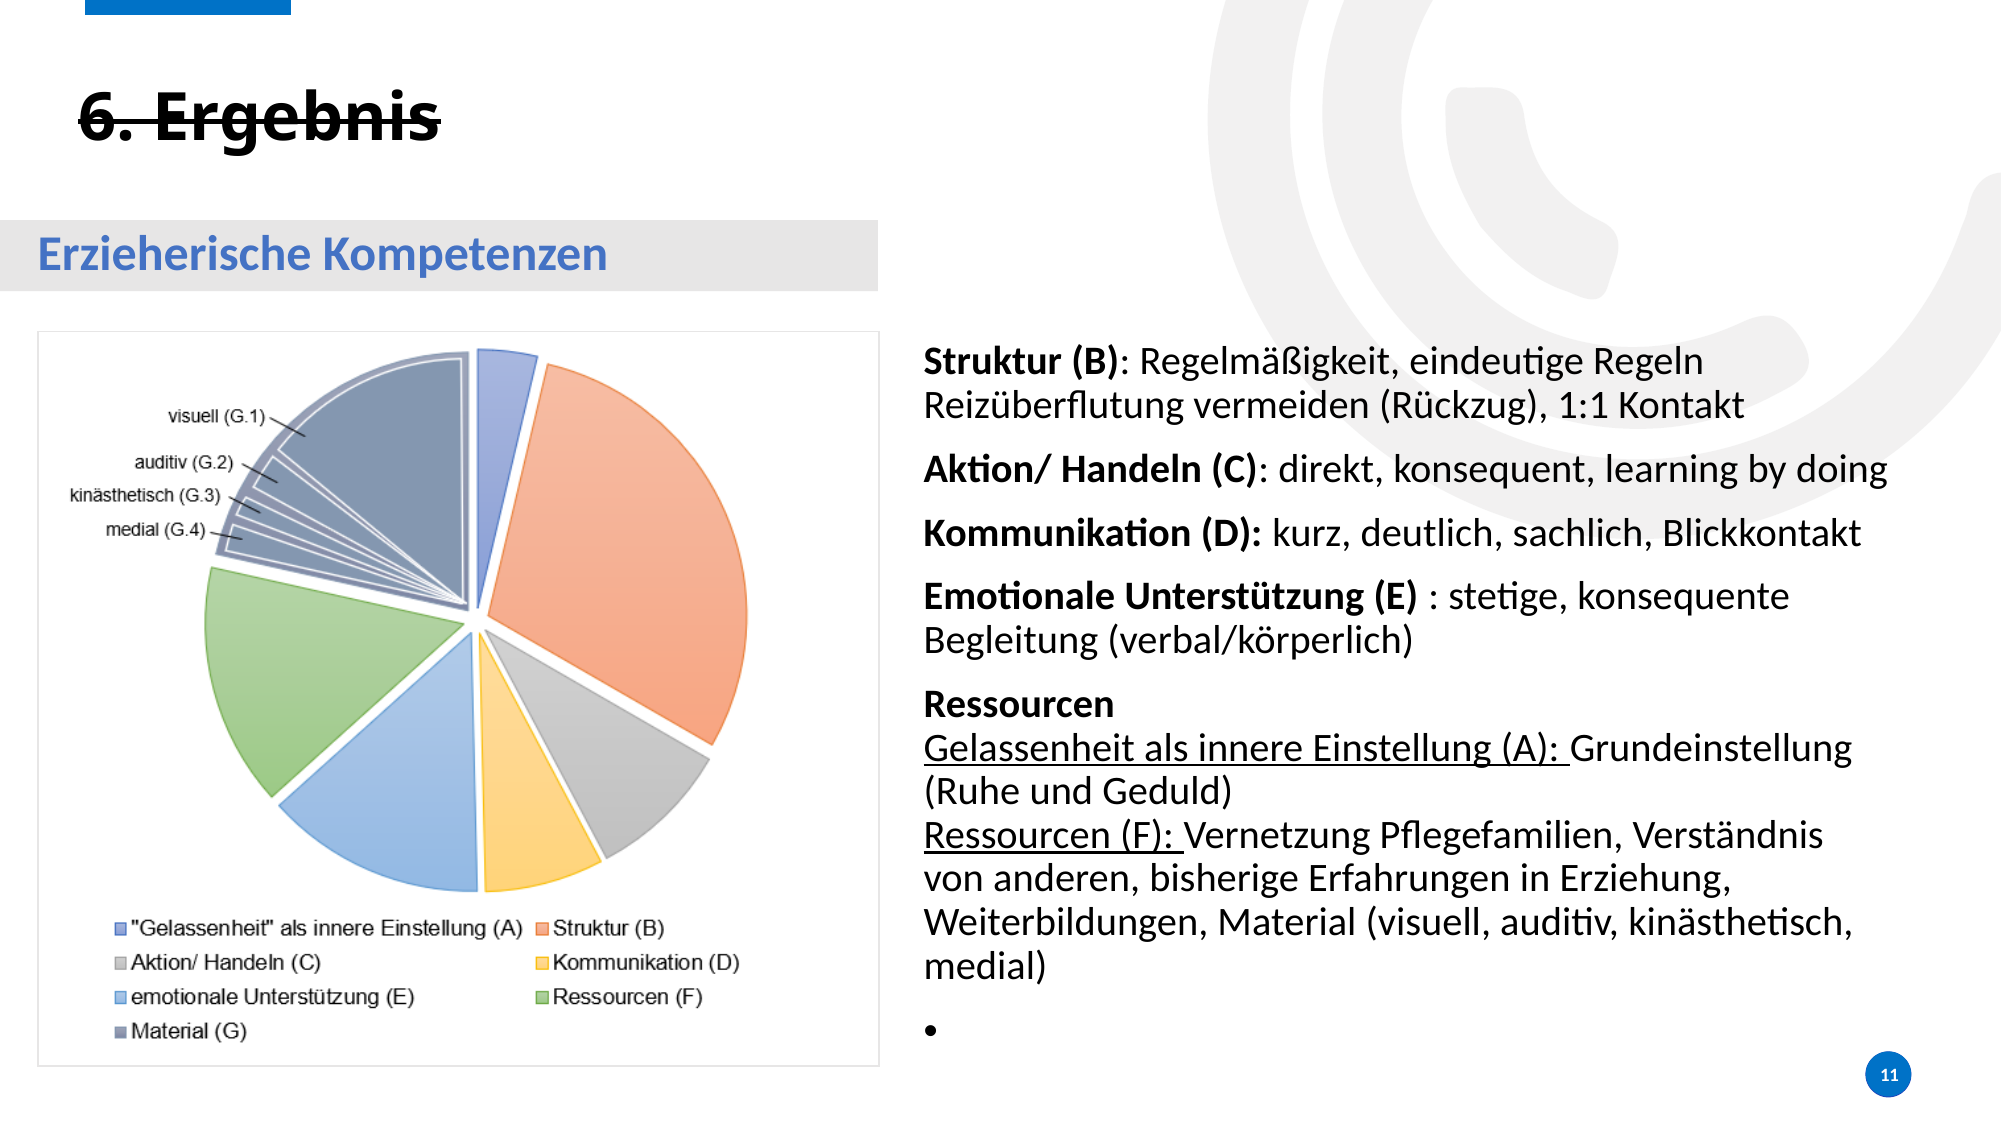

6. Ergebnis
 Erzieherische Kompetenzen
# Struktur (B): Regelmäßigkeit, eindeutige Regeln Reizüberflutung vermeiden (Rückzug), 1:1 Kontakt
Aktion/ Handeln (C): direkt, konsequent, learning by doing
Kommunikation (D): kurz, deutlich, sachlich, Blickkontakt
Emotionale Unterstützung (E) : stetige, konsequente Begleitung (verbal/körperlich)
Ressourcen
Gelassenheit als innere Einstellung (A): Grundeinstellung (Ruhe und Geduld)
Ressourcen (F): Vernetzung Pflegefamilien, Verständnis von anderen, bisherige Erfahrungen in Erziehung, Weiterbildungen, Material (visuell, auditiv, kinästhetisch, medial)
11